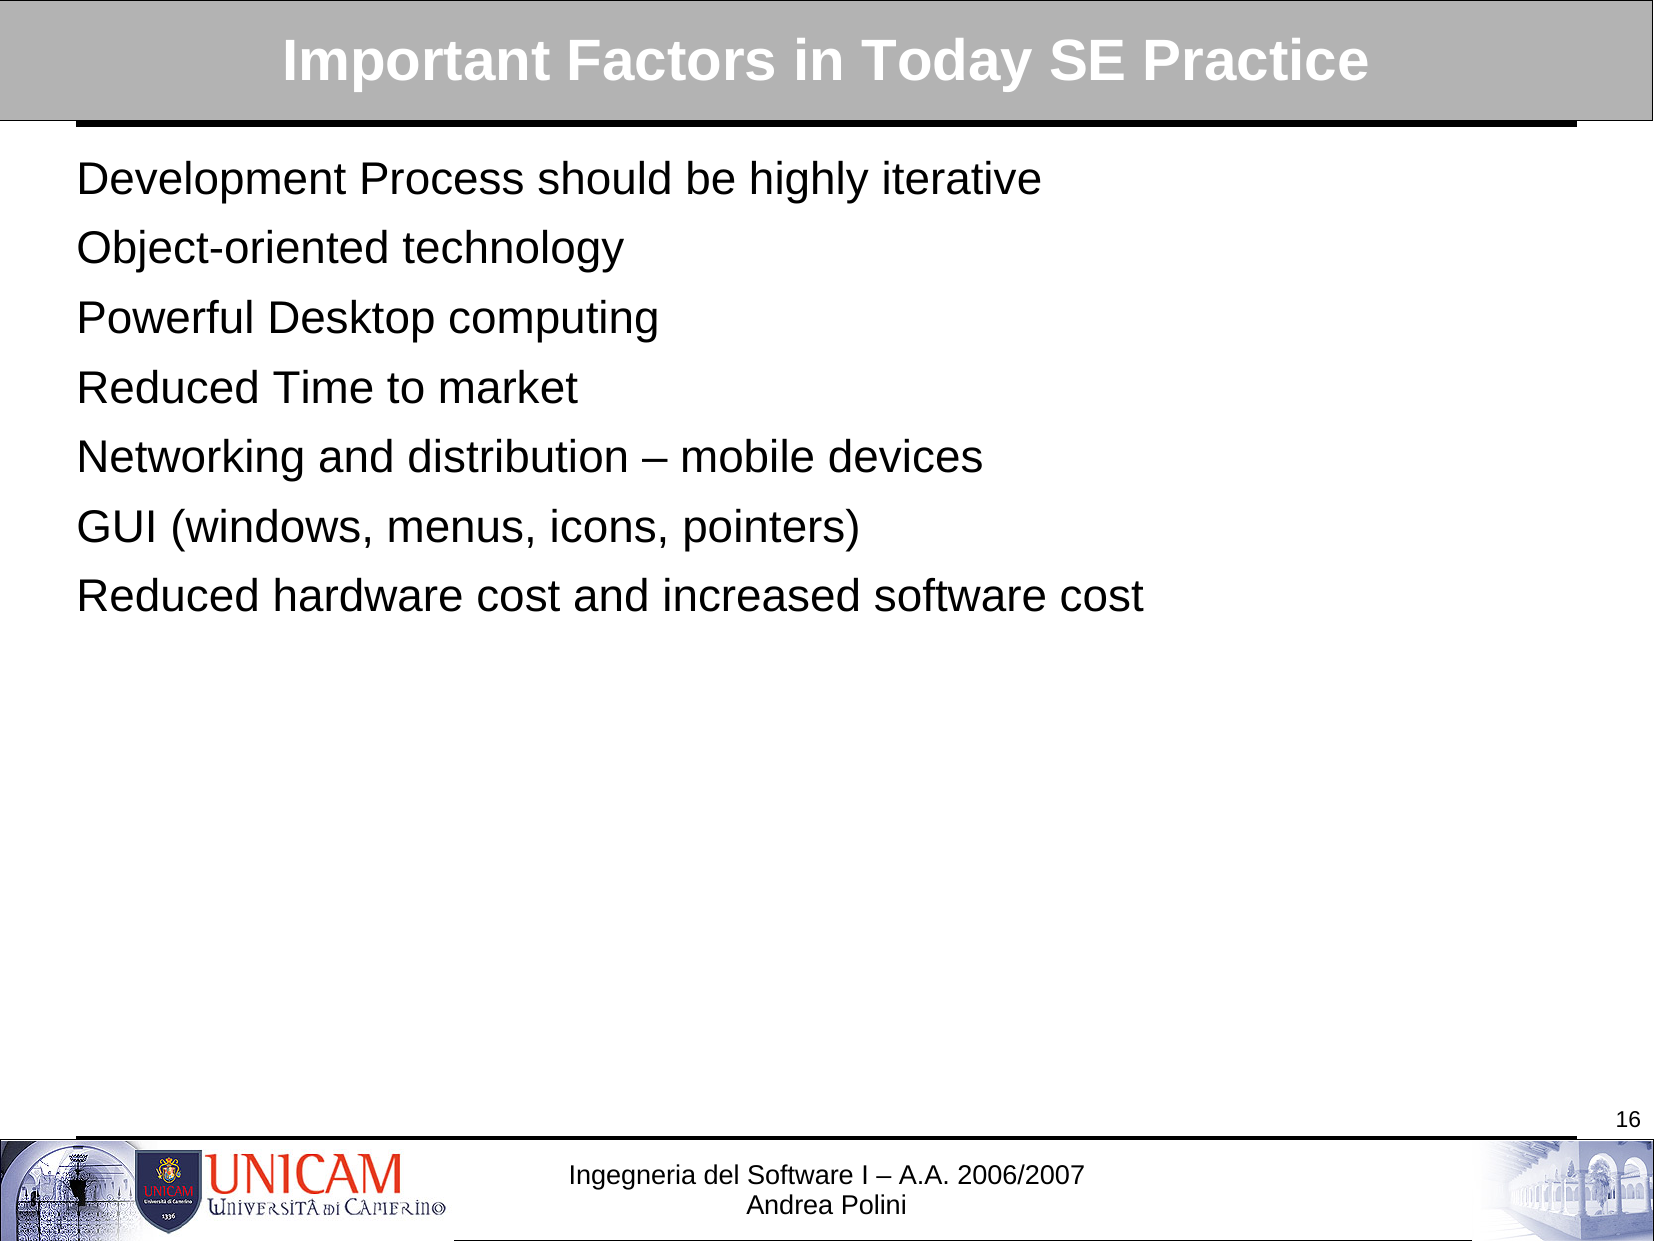

# Important Factors in Today SE Practice
Development Process should be highly iterative
Object-oriented technology
Powerful Desktop computing
Reduced Time to market
Networking and distribution – mobile devices
GUI (windows, menus, icons, pointers)
Reduced hardware cost and increased software cost
16